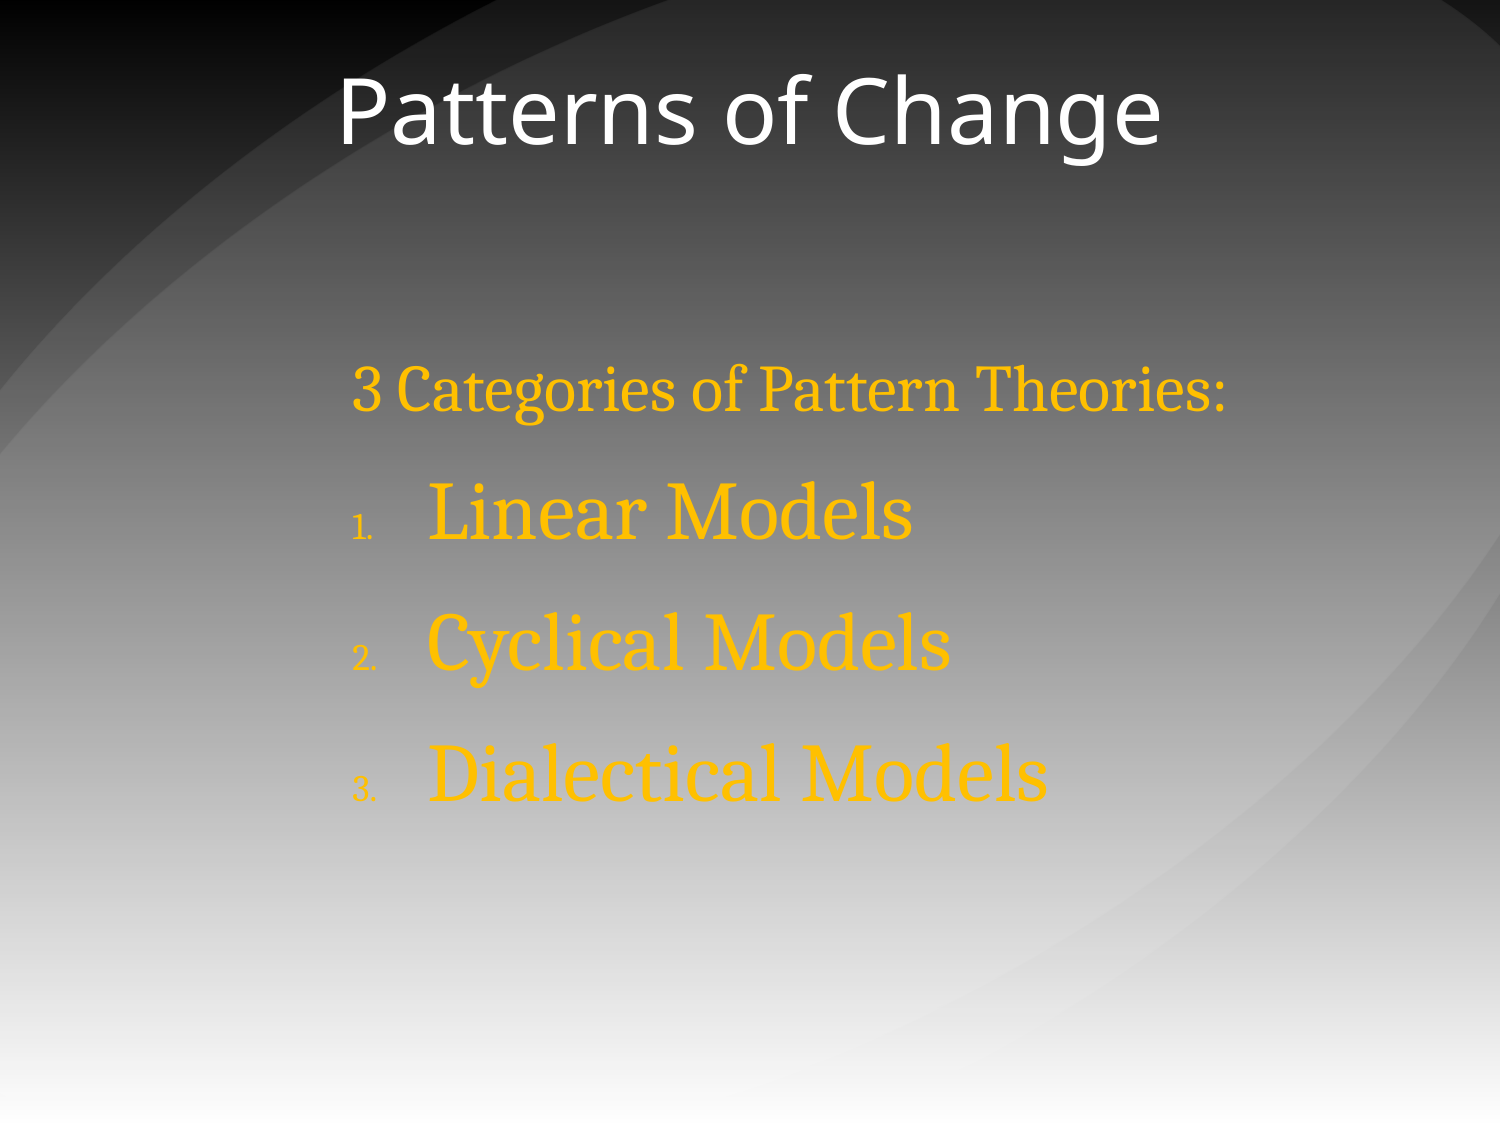

# Patterns of Change
3 Categories of Pattern Theories:
Linear Models
Cyclical Models
Dialectical Models